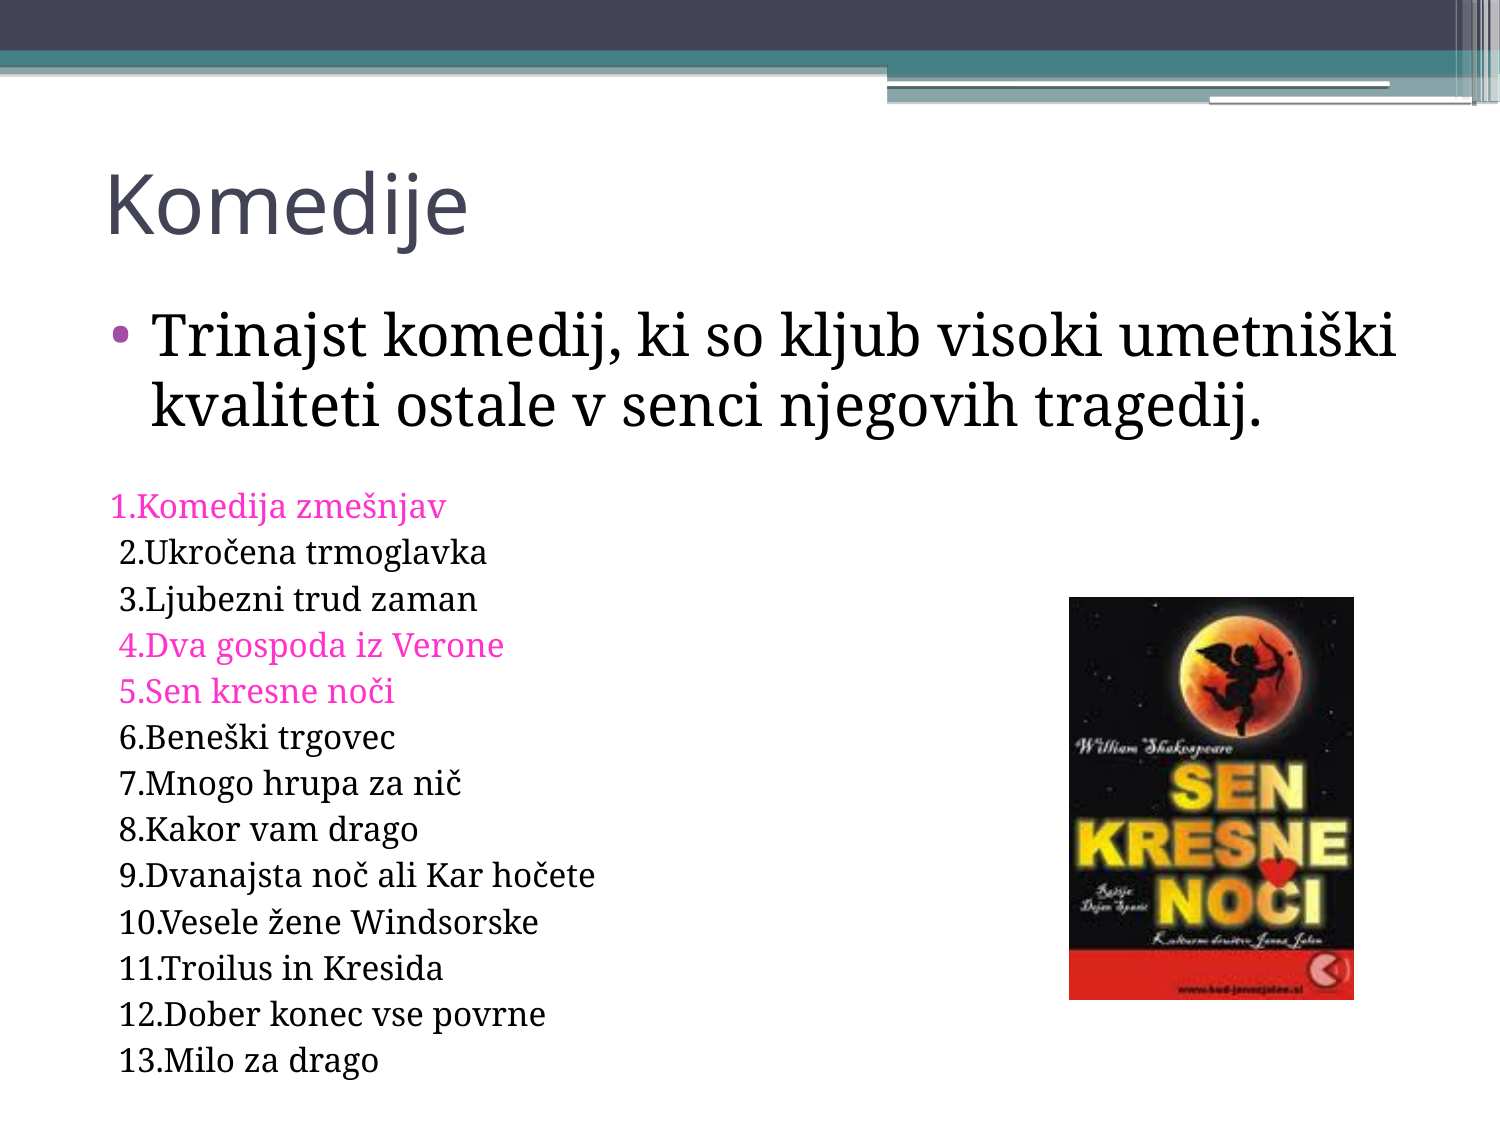

# Komedije
Trinajst komedij, ki so kljub visoki umetniški kvaliteti ostale v senci njegovih tragedij.
1.Komedija zmešnjav
 2.Ukročena trmoglavka
 3.Ljubezni trud zaman
 4.Dva gospoda iz Verone
 5.Sen kresne noči
 6.Beneški trgovec
 7.Mnogo hrupa za nič
 8.Kakor vam drago
 9.Dvanajsta noč ali Kar hočete
 10.Vesele žene Windsorske
 11.Troilus in Kresida
 12.Dober konec vse povrne
 13.Milo za drago